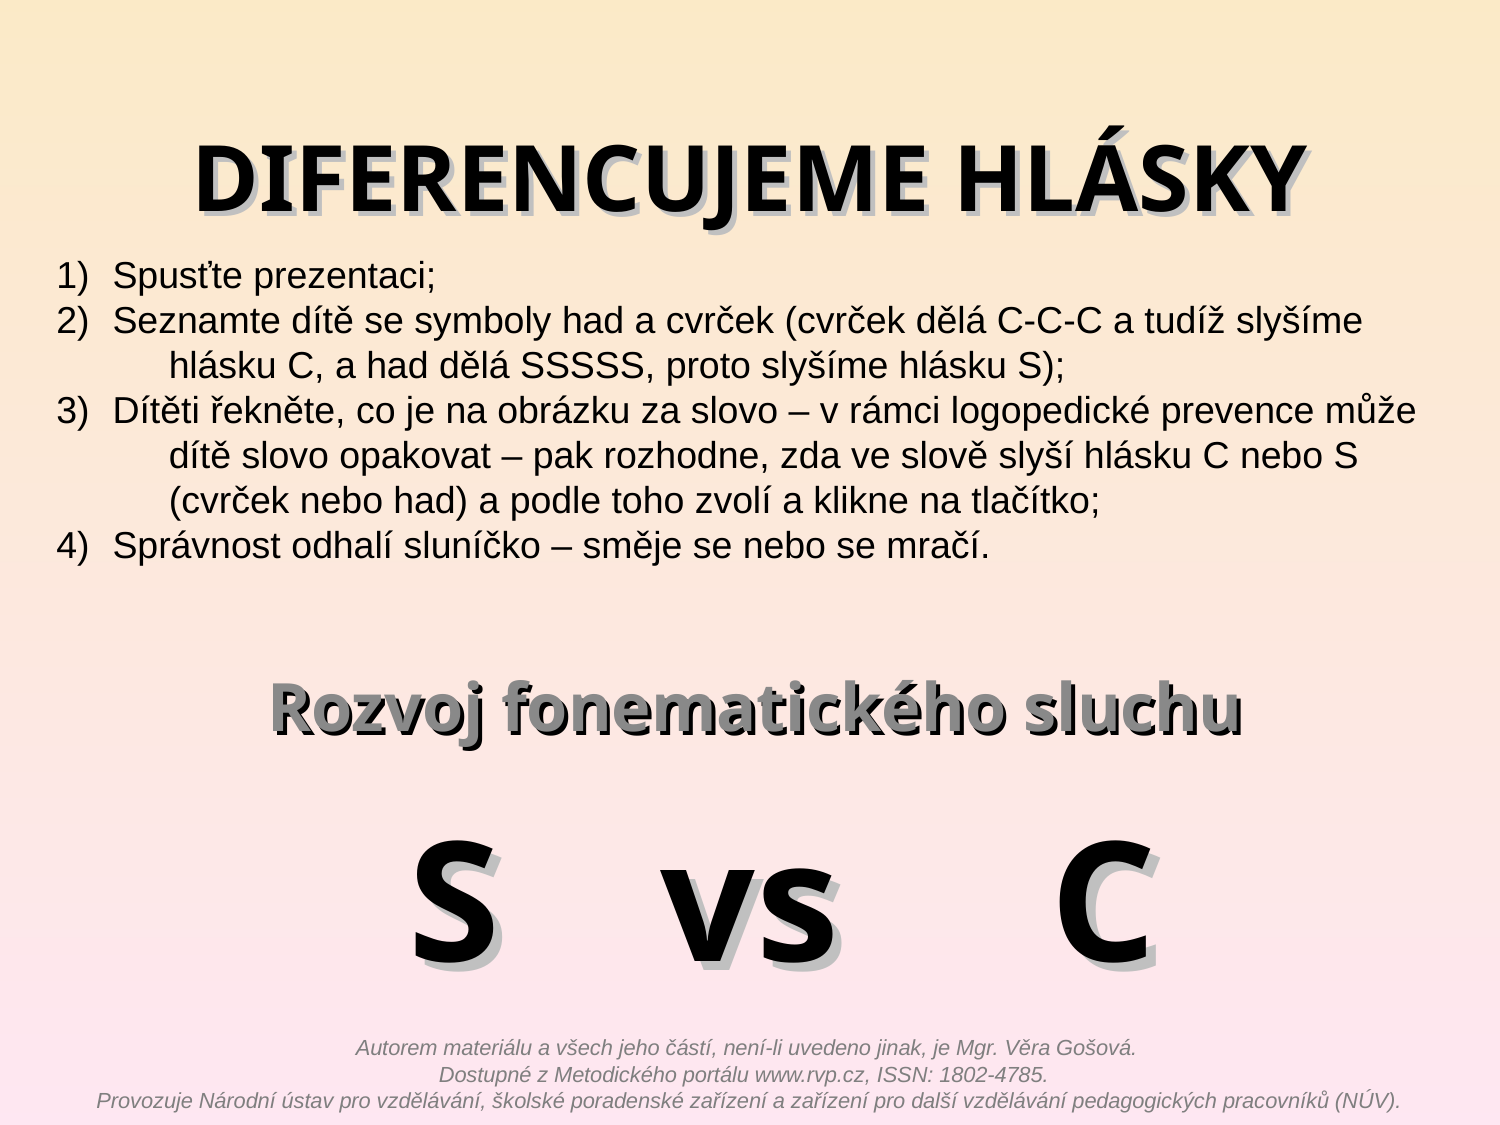

# DIFERENCUJEME HLÁSKY
Spusťte prezentaci;
Seznamte dítě se symboly had a cvrček (cvrček dělá C-C-C a tudíž slyšíme hlásku C, a had dělá SSSSS, proto slyšíme hlásku S);
Dítěti řekněte, co je na obrázku za slovo – v rámci logopedické prevence může dítě slovo opakovat – pak rozhodne, zda ve slově slyší hlásku C nebo S (cvrček nebo had) a podle toho zvolí a klikne na tlačítko;
Správnost odhalí sluníčko – směje se nebo se mračí.
Rozvoj fonematického sluchu
S
vs
C
Autorem materiálu a všech jeho částí, není-li uvedeno jinak, je Mgr. Věra Gošová.
Dostupné z Metodického portálu www.rvp.cz, ISSN: 1802-4785.  
Provozuje Národní ústav pro vzdělávání, školské poradenské zařízení a zařízení pro další vzdělávání pedagogických pracovníků (NÚV).